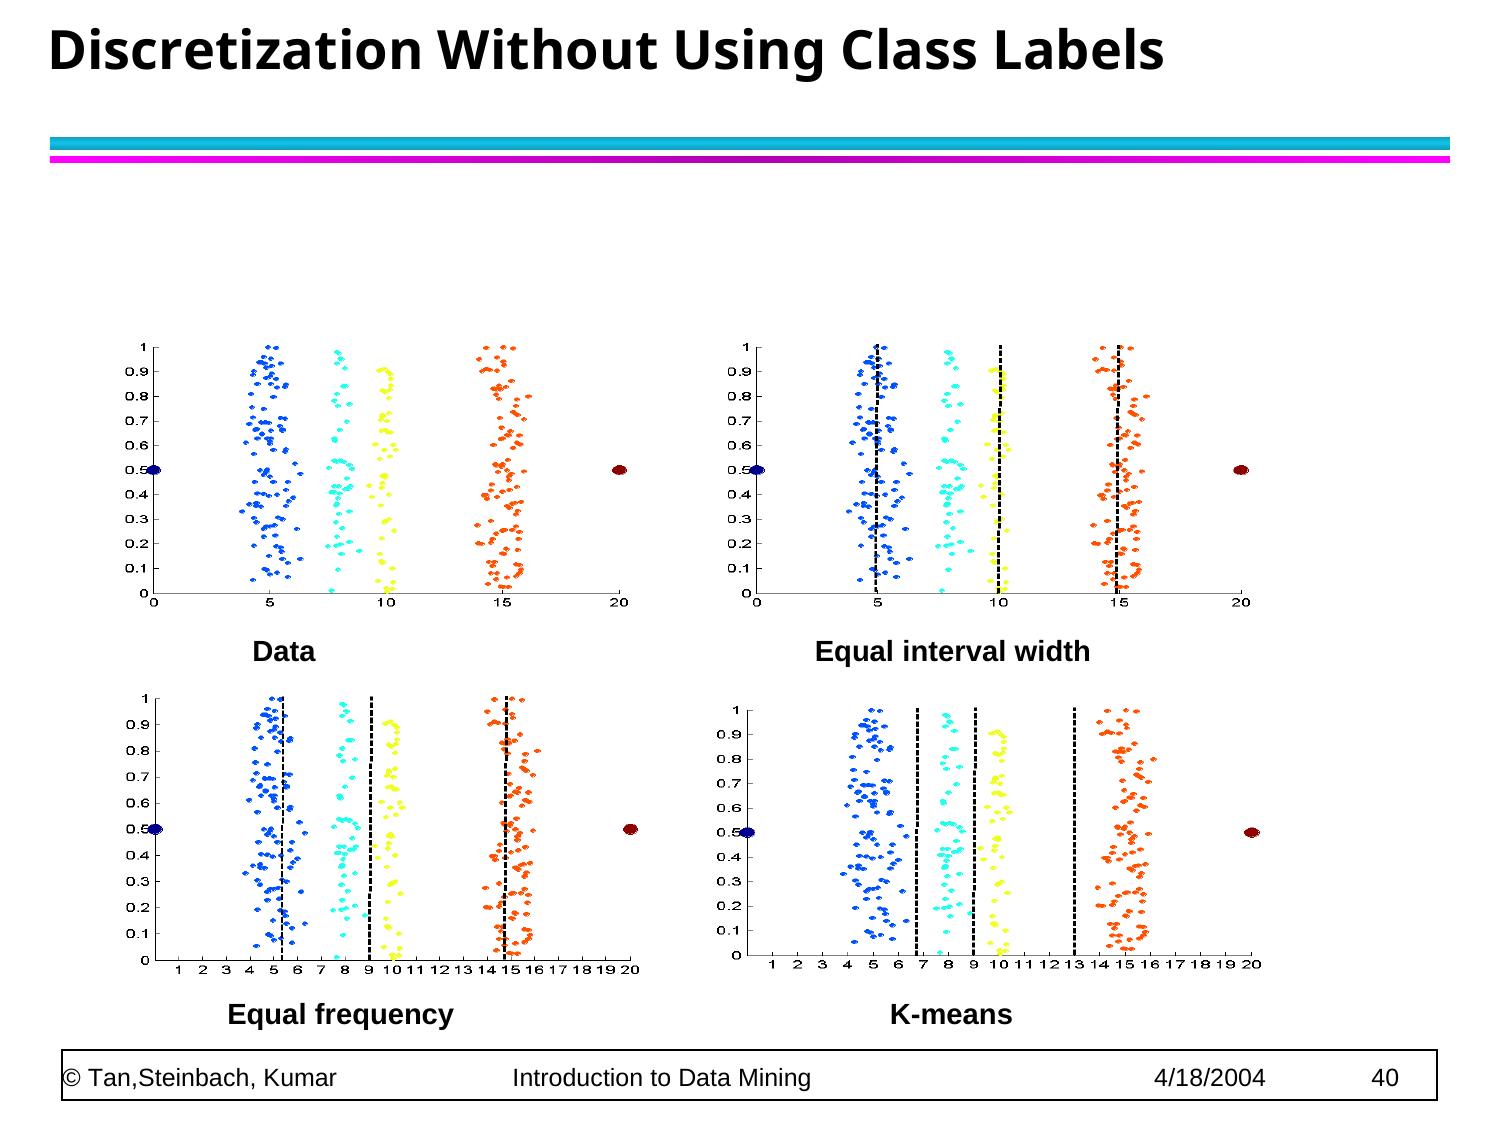

# Discretization Without Using Class Labels
Data
Equal interval width
Equal frequency
K-means